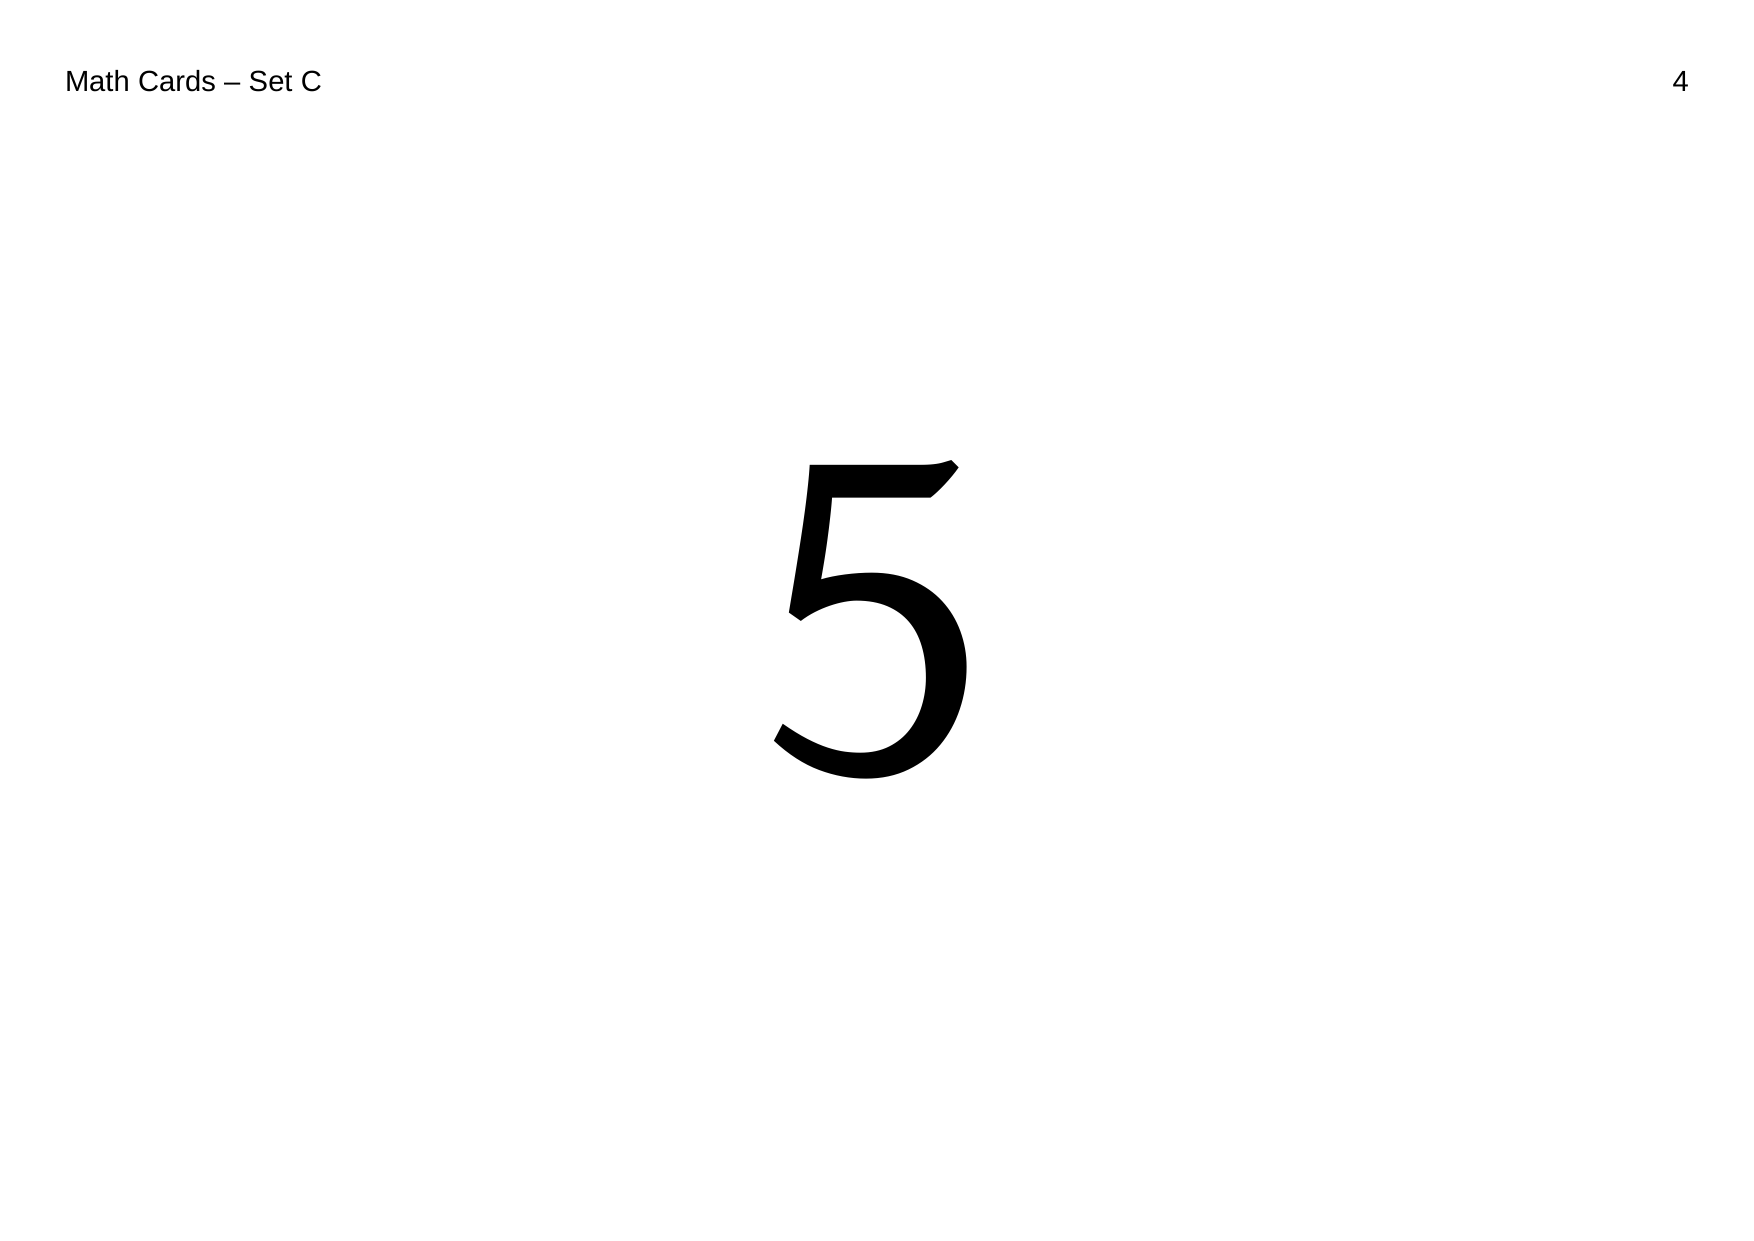

Math Cards – Set C
4
5